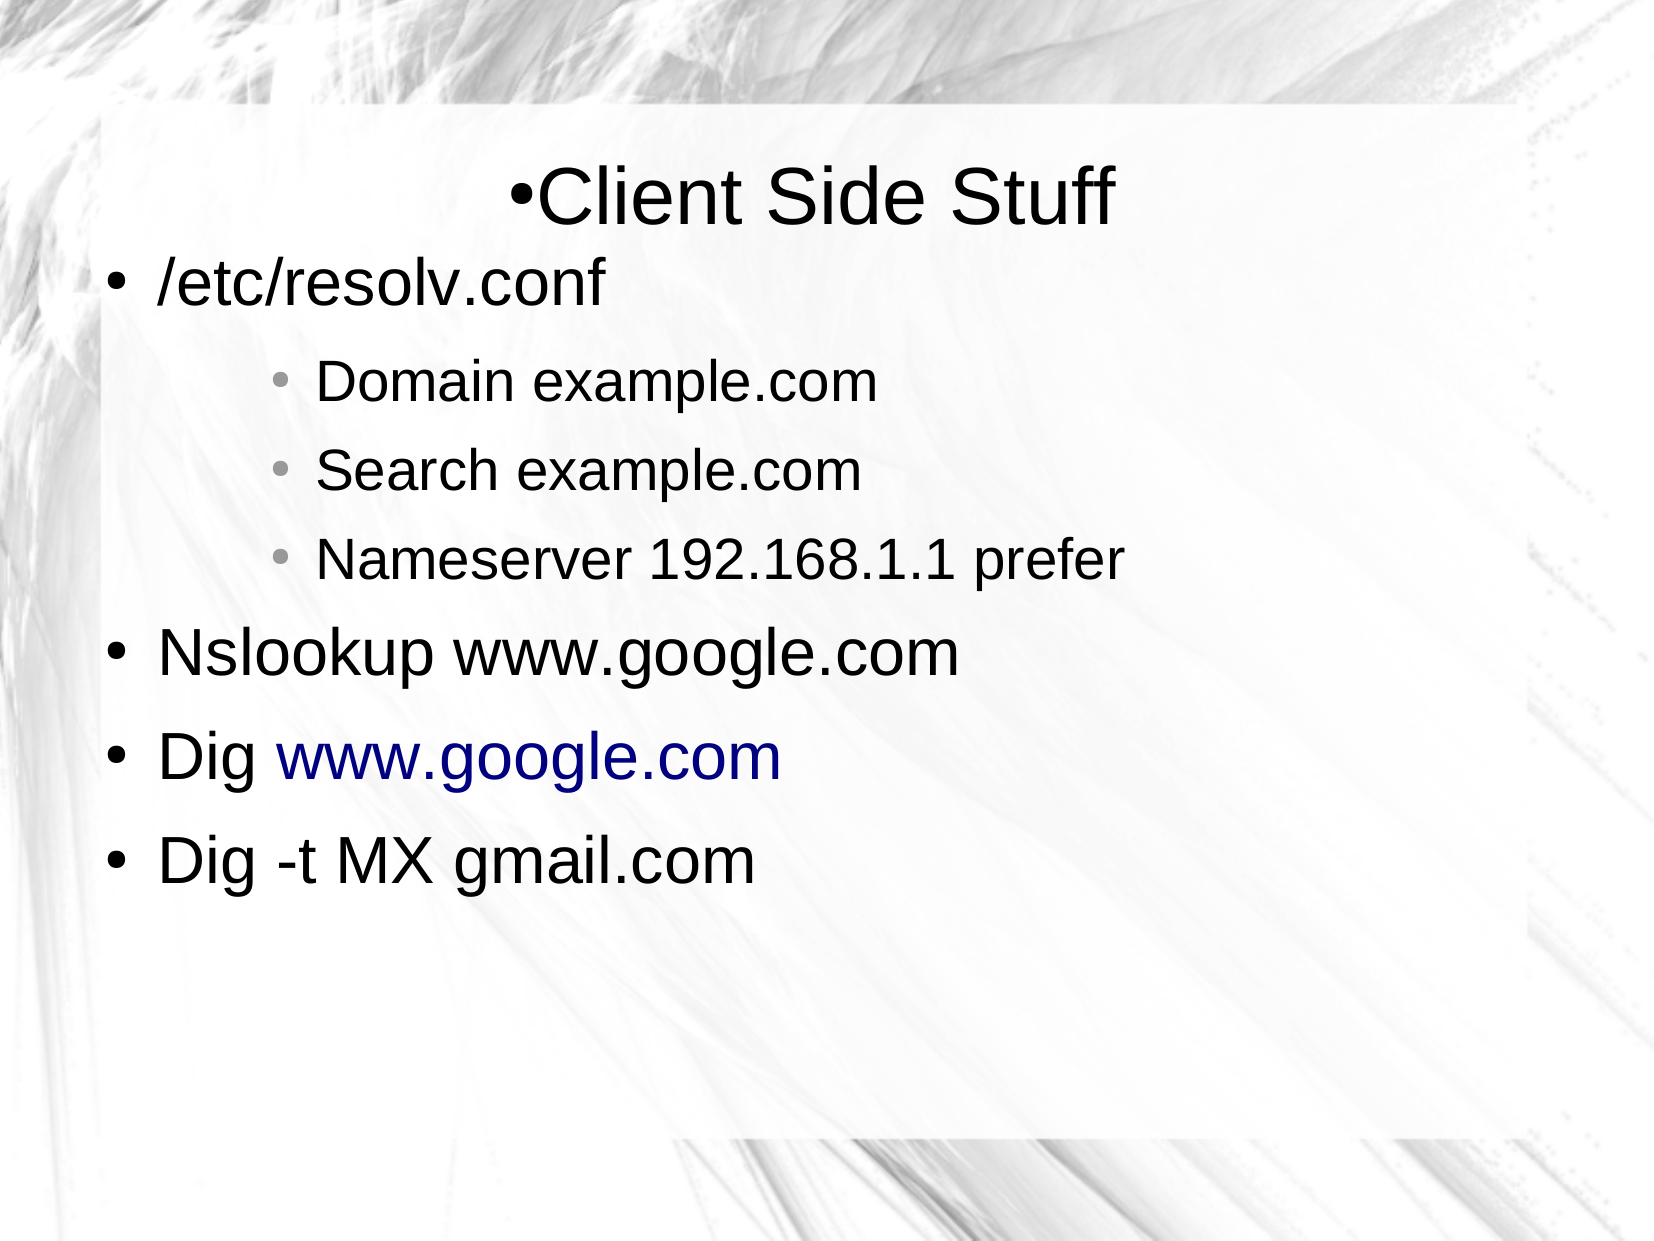

# Client Side Stuff
/etc/resolv.conf
Domain example.com
Search example.com
Nameserver 192.168.1.1 prefer
Nslookup www.google.com
Dig www.google.com
Dig -t MX gmail.com